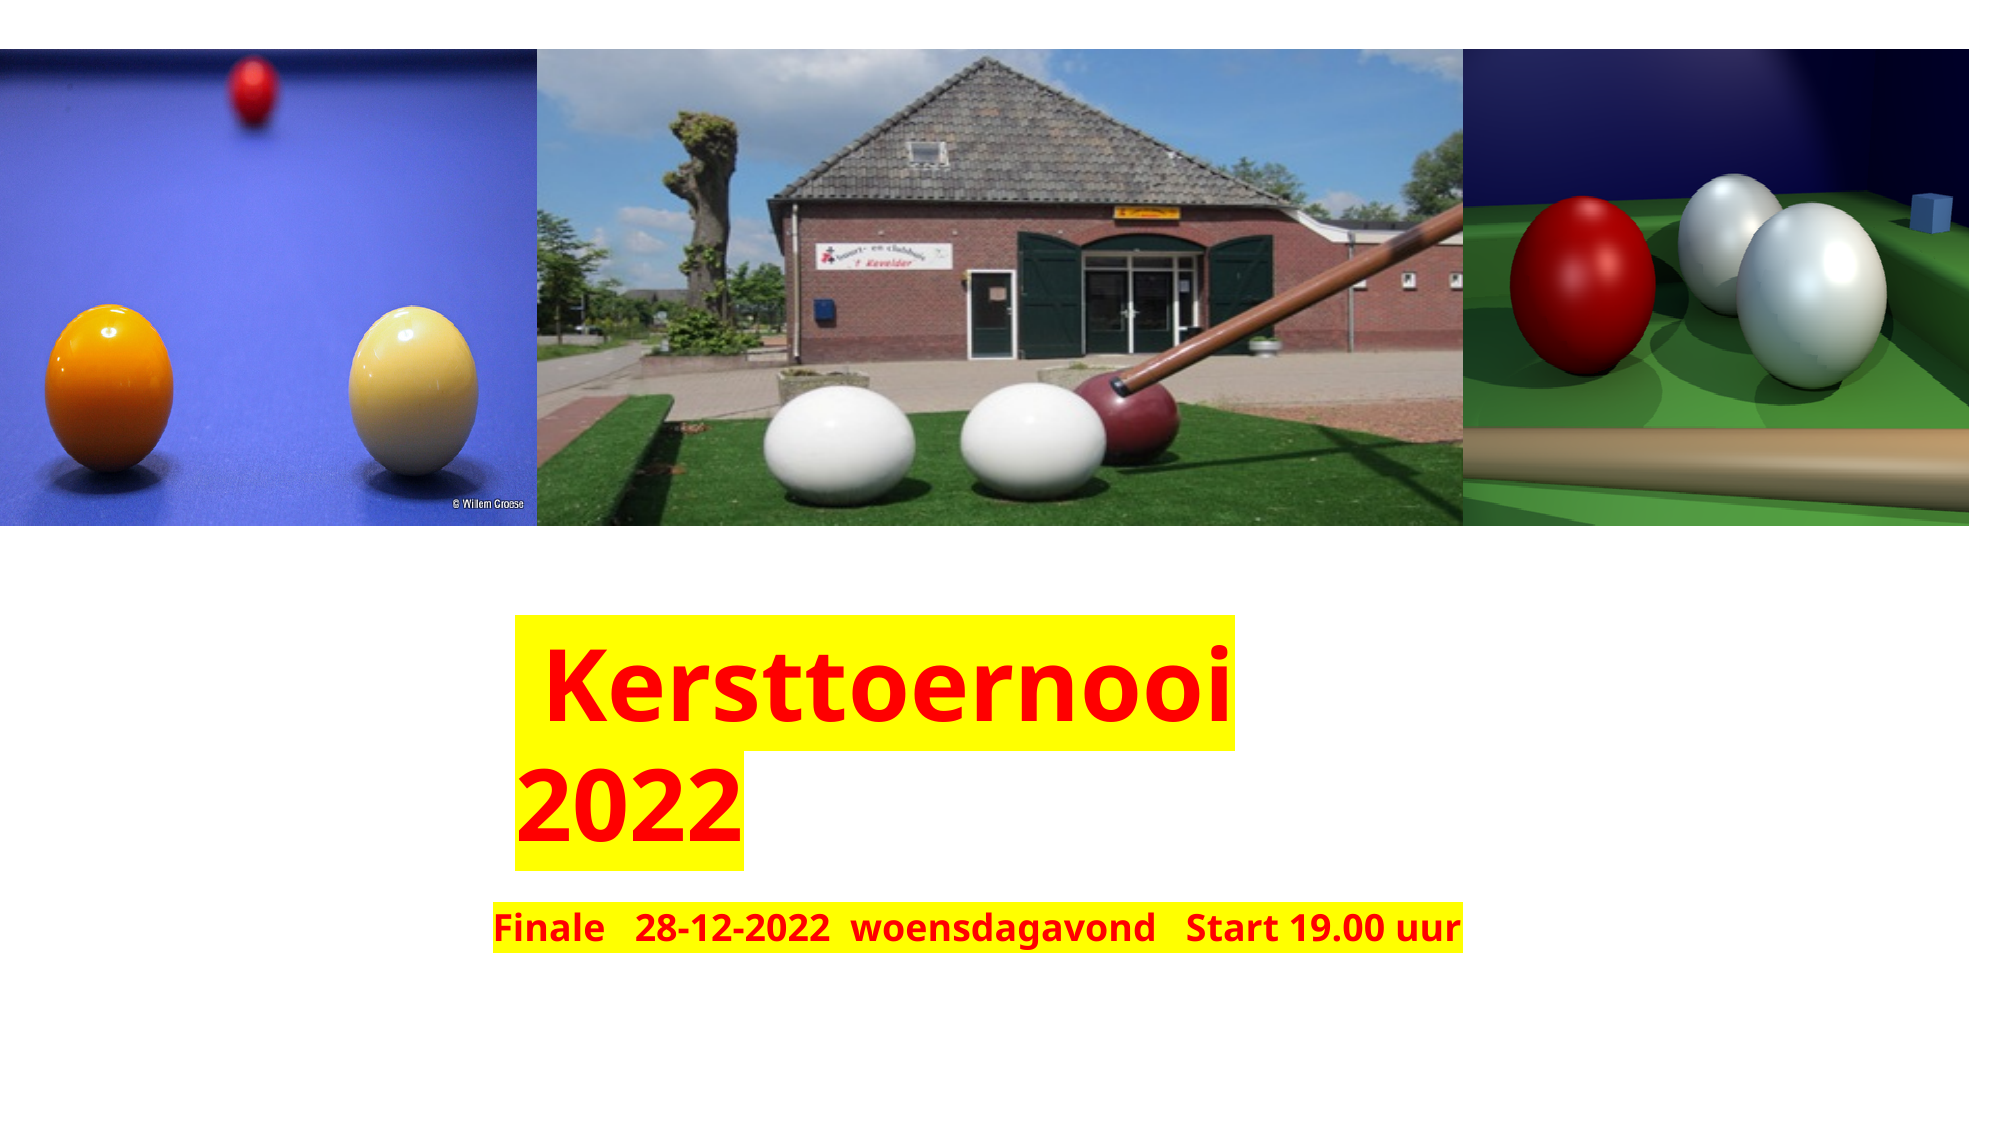

Kersttoernooi 2022
#
Finale 28-12-2022 woensdagavond Start 19.00 uur